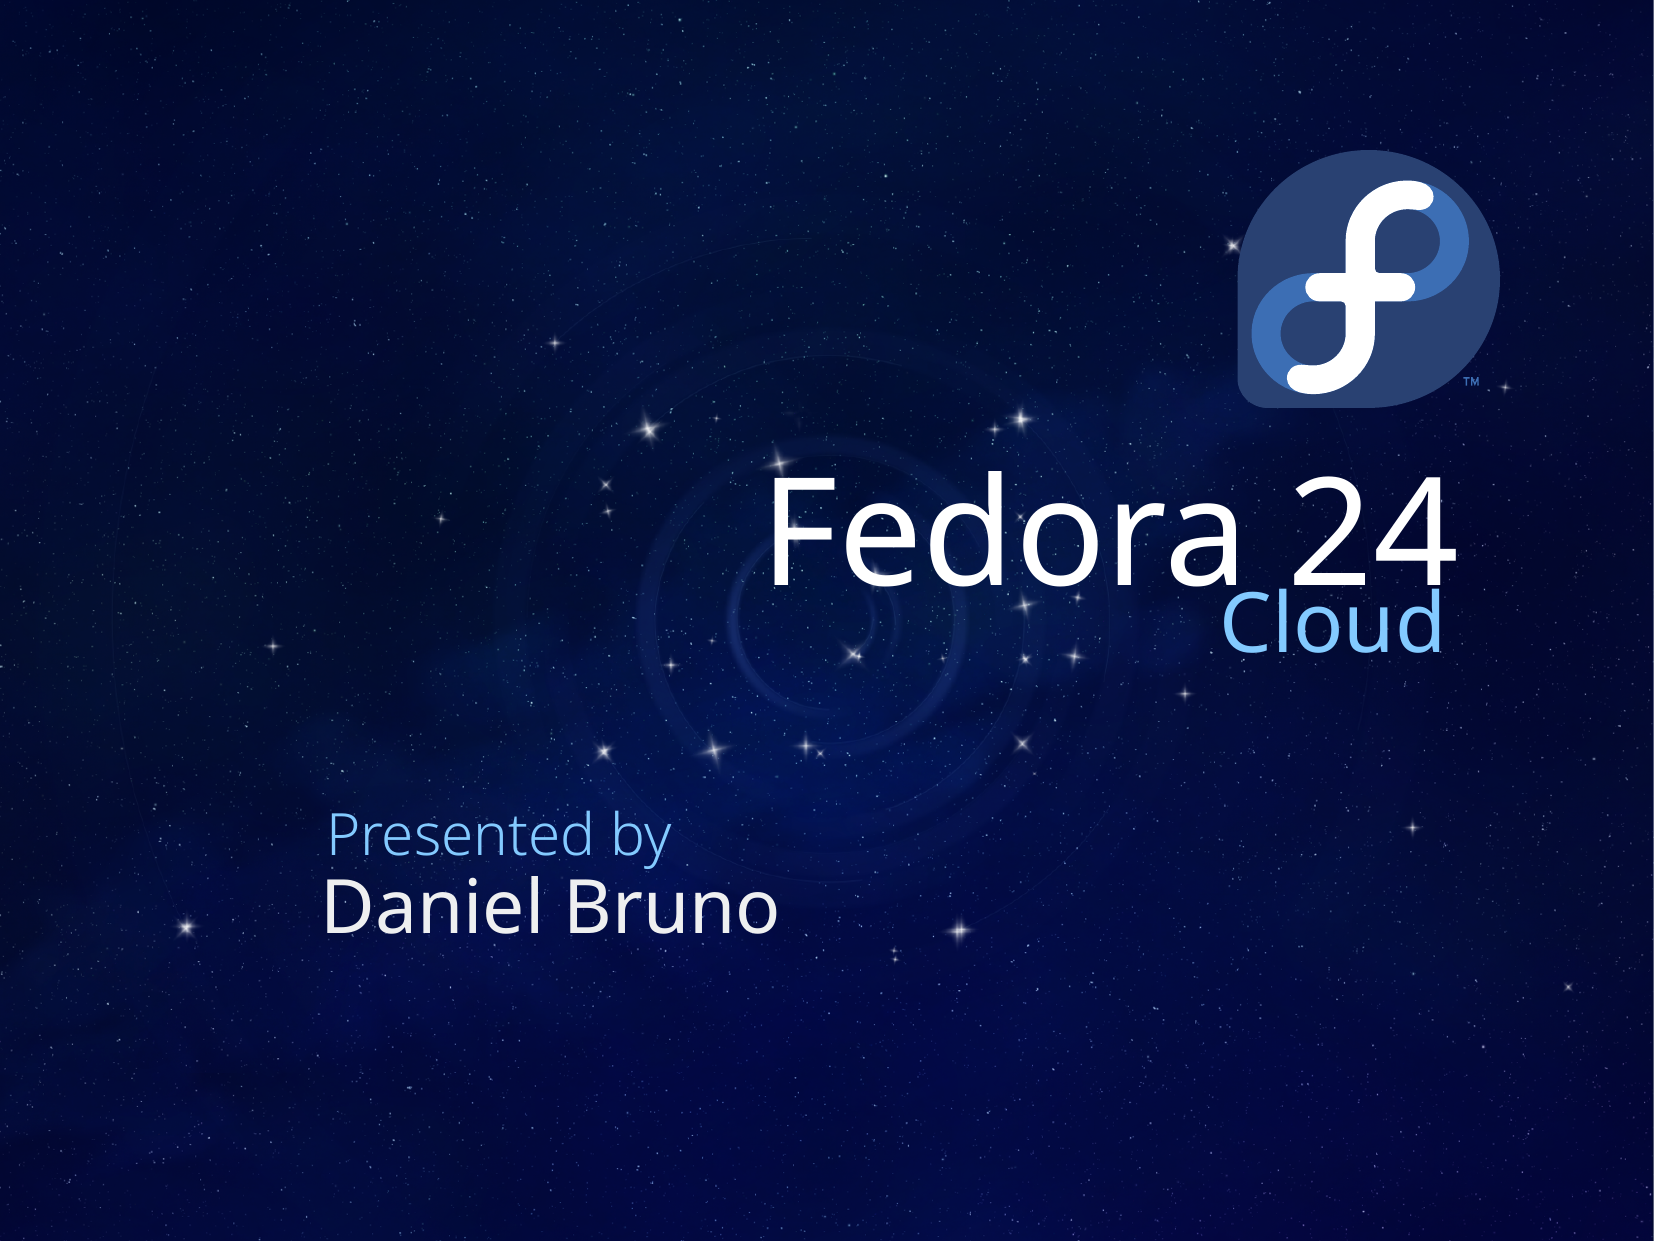

Fedora 24
# Cloud
Presented by
Daniel Bruno